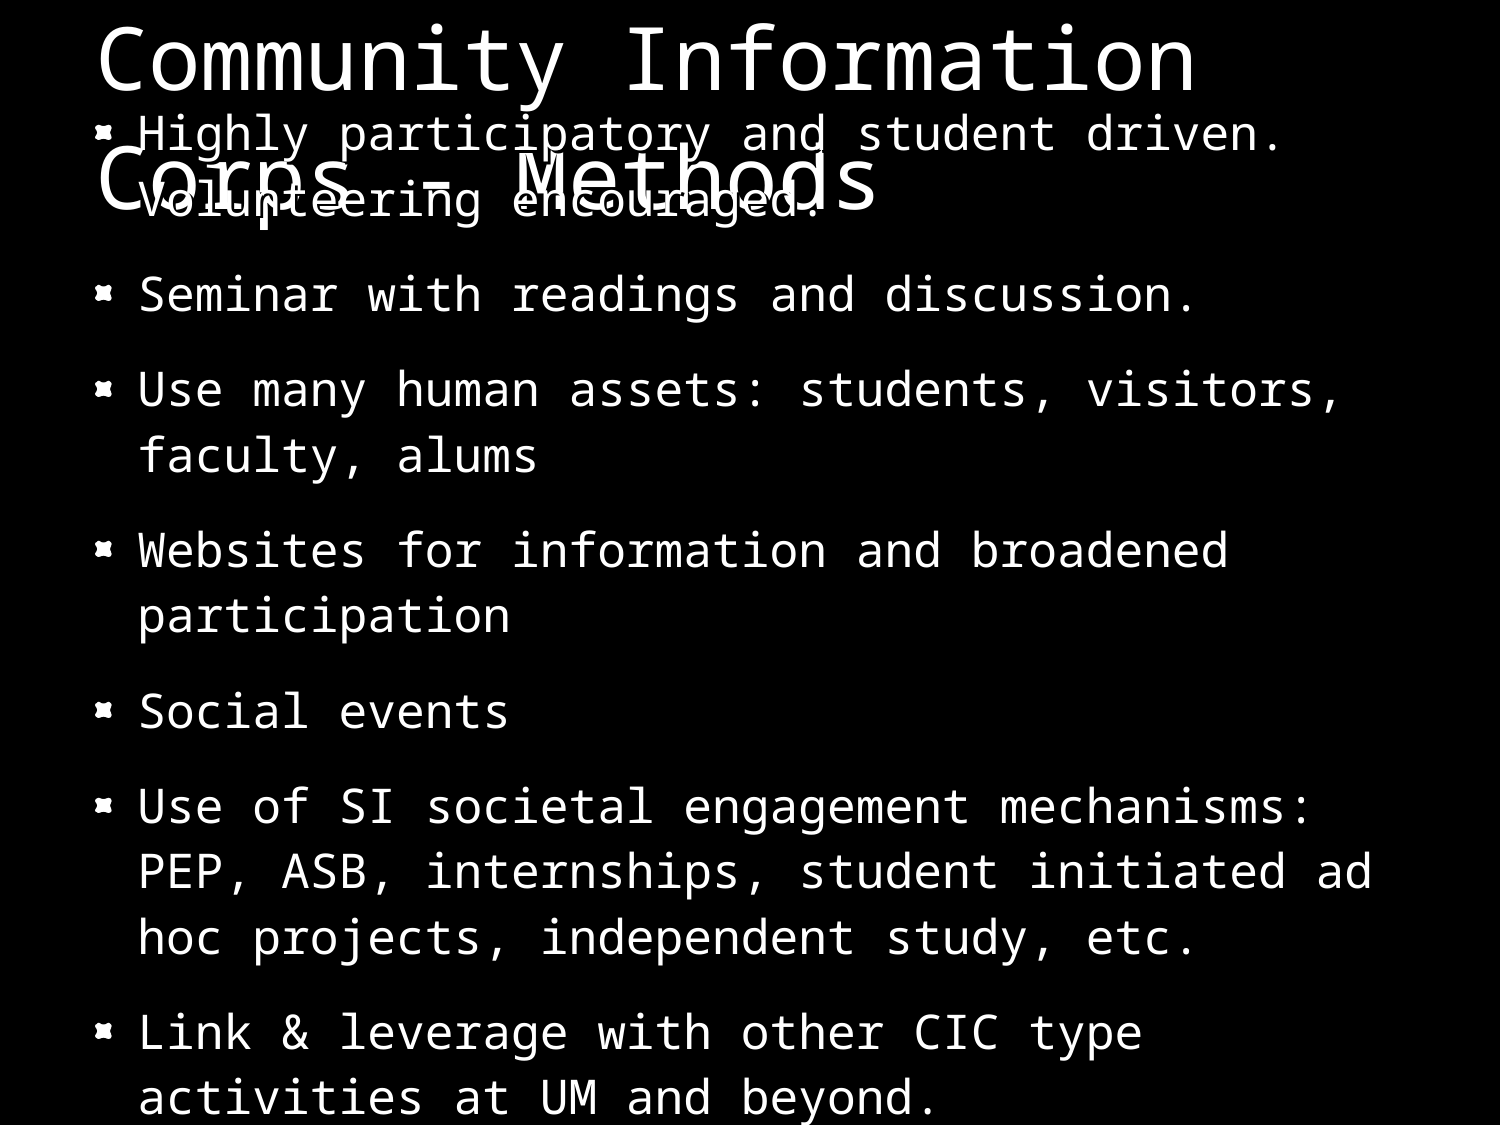

# Community Information Corps - Methods
Highly participatory and student driven. Volunteering encouraged.
Seminar with readings and discussion.
Use many human assets: students, visitors, faculty, alums
Websites for information and broadened participation
Social events
Use of SI societal engagement mechanisms: PEP, ASB, internships, student initiated ad hoc projects, independent study, etc.
Link & leverage with other CIC type activities at UM and beyond.